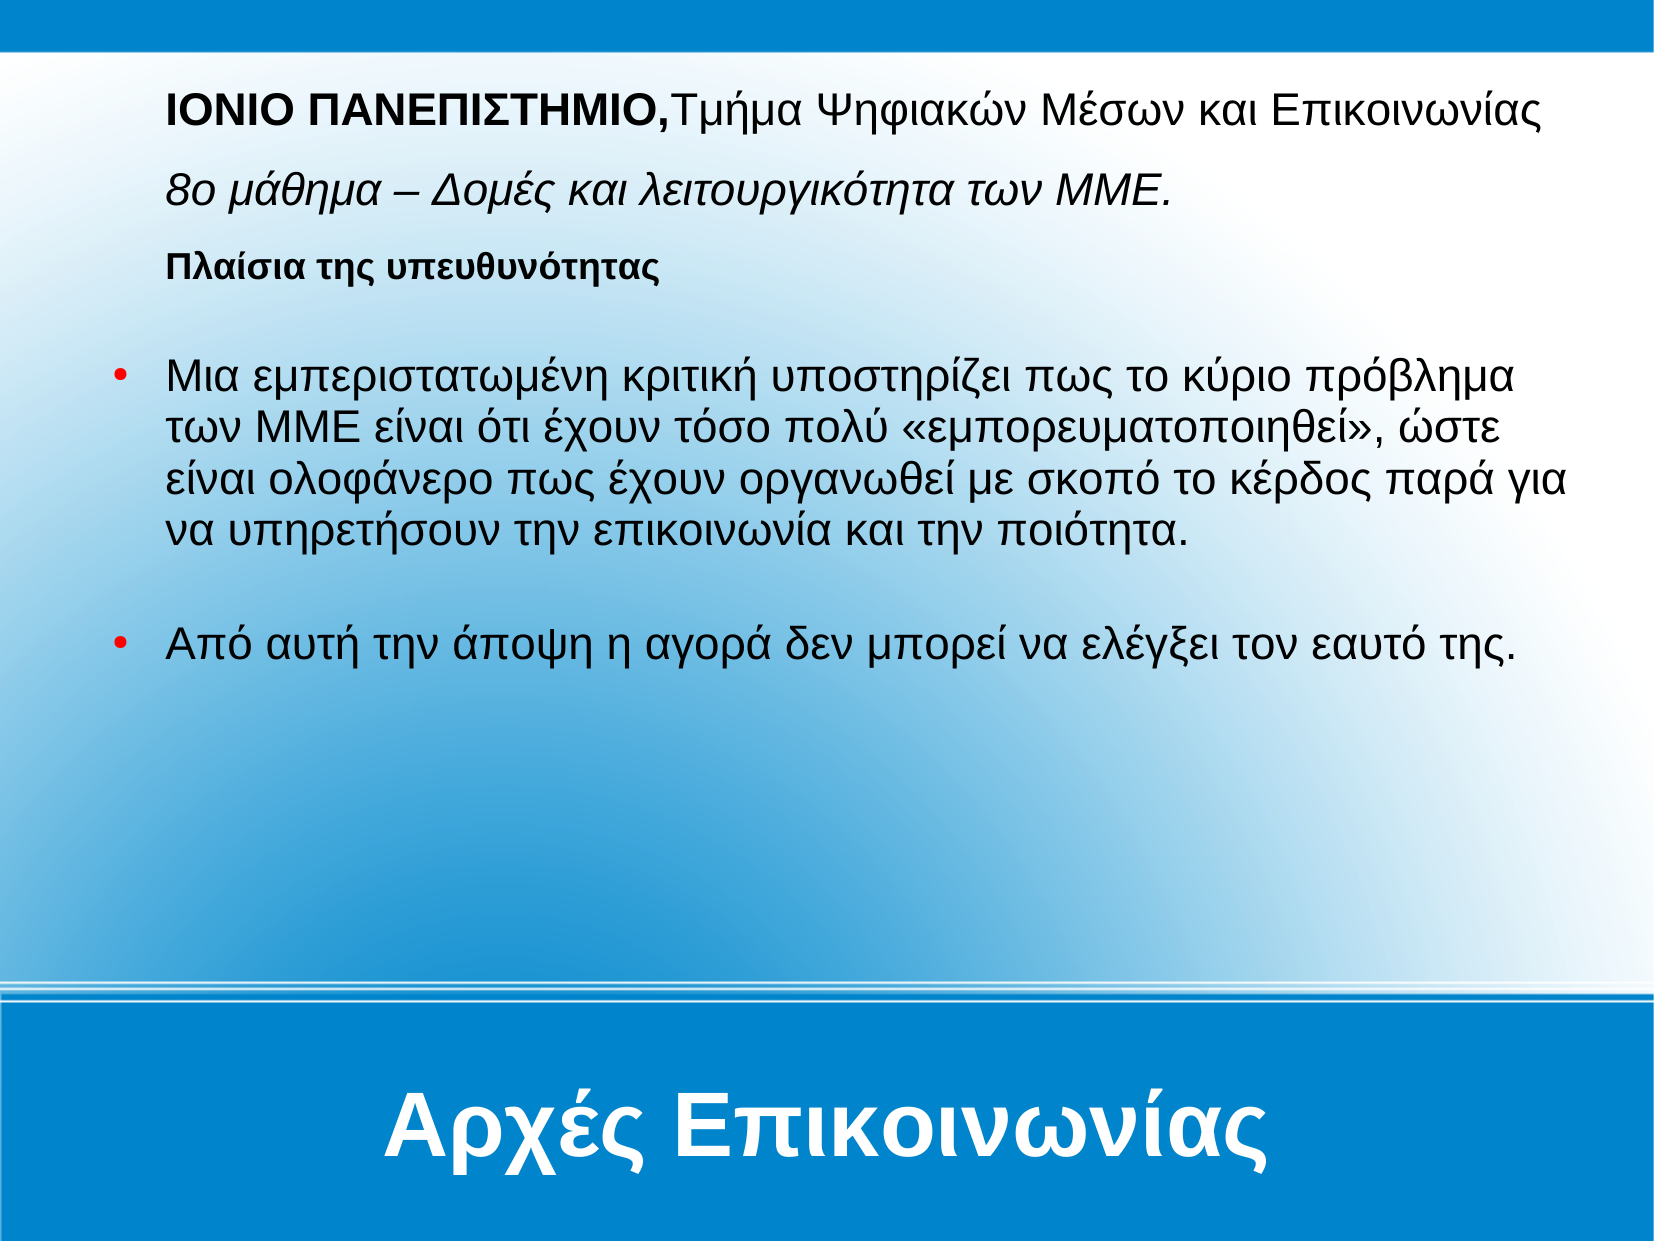

ΙΟΝΙΟ ΠΑΝΕΠΙΣΤΗΜΙΟ,Τμήμα Ψηφιακών Μέσων και Επικοινωνίας
8ο μάθημα – Δομές και λειτουργικότητα των ΜΜΕ.
Πλαίσια της υπευθυνότητας
Μια εμπεριστατωμένη κριτική υποστηρίζει πως το κύριο πρόβλημα των ΜΜΕ είναι ότι έχουν τόσο πολύ «εμπορευματοποιηθεί», ώστε είναι ολοφάνερο πως έχουν οργανωθεί με σκοπό το κέρδος παρά για να υπηρετήσουν την επικοινωνία και την ποιότητα.
Από αυτή την άποψη η αγορά δεν μπορεί να ελέγξει τον εαυτό της.
# Αρχές Επικοινωνίας